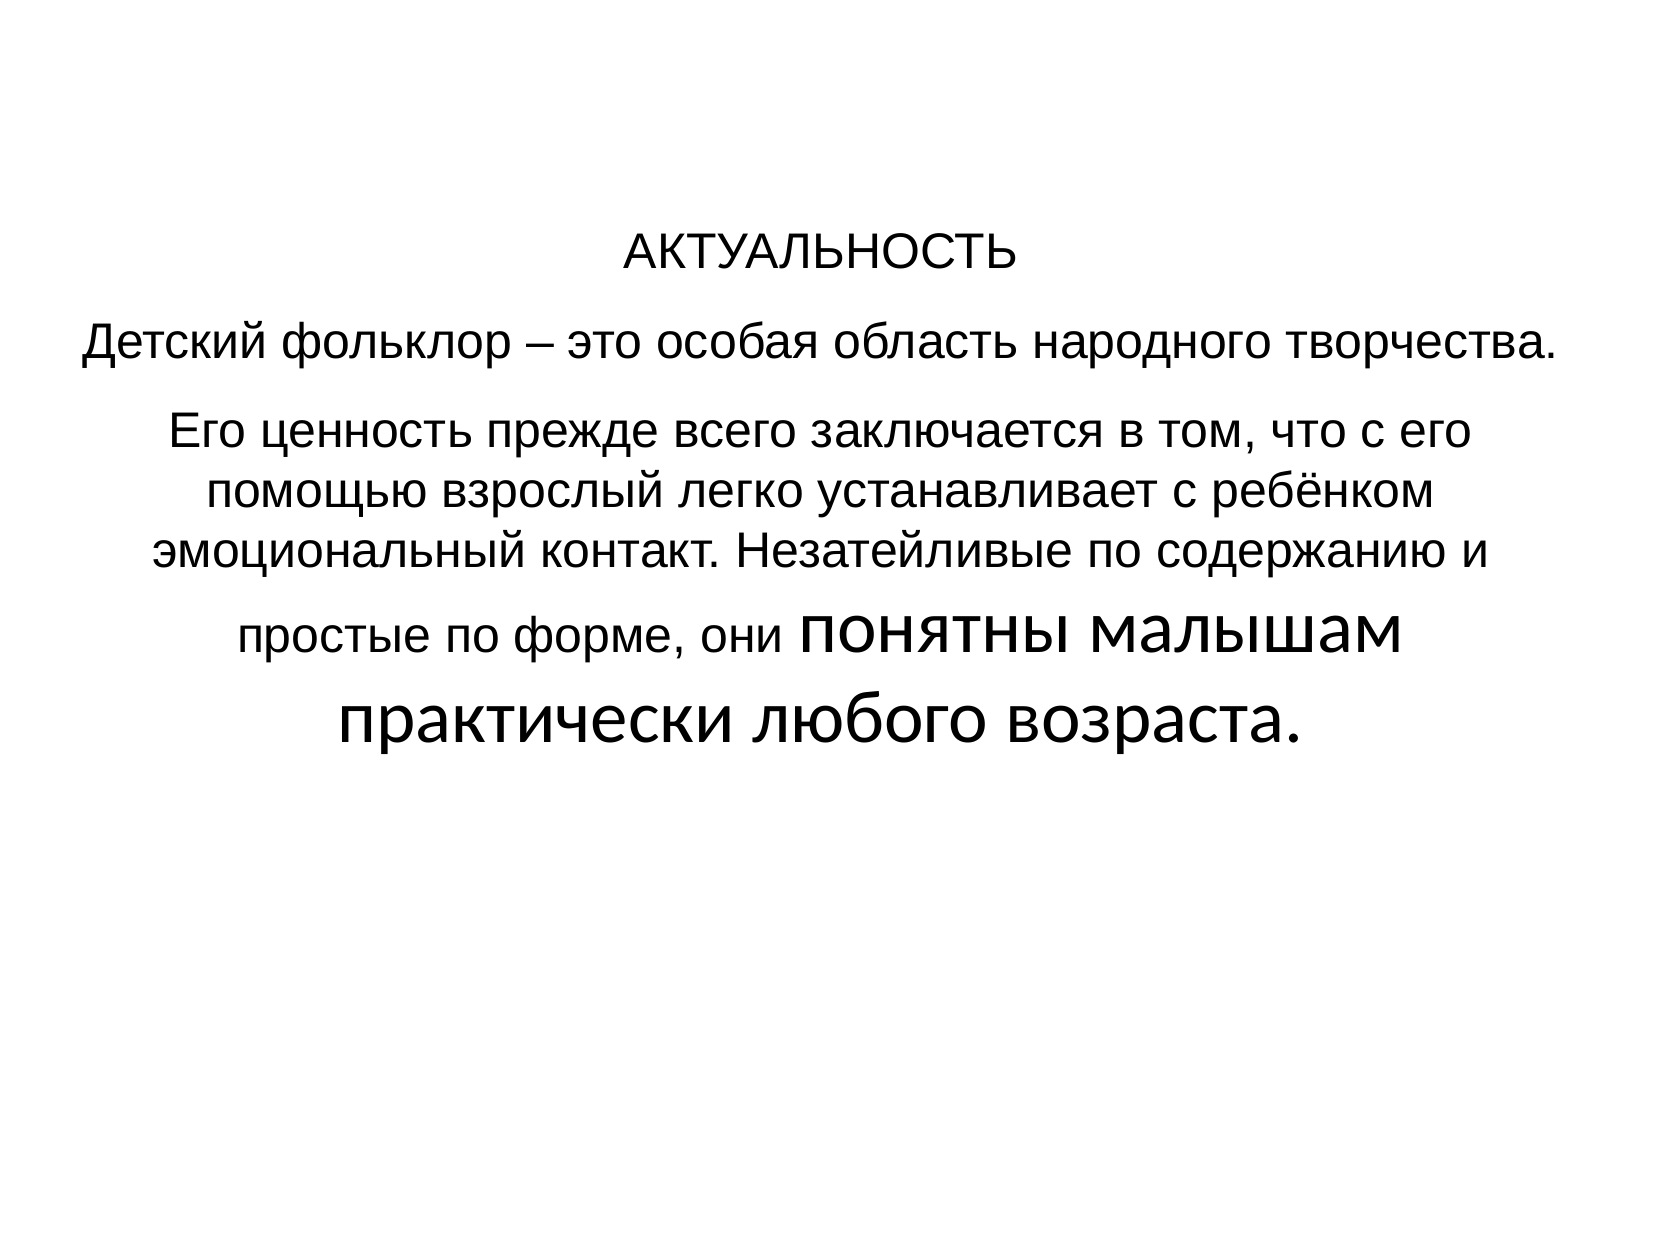

# АКТУАЛЬНОСТЬ
Детский фольклор – это особая область народного творчества.
Его ценность прежде всего заключается в том, что с его помощью взрослый легко устанавливает с ребёнком эмоциональный контакт. Незатейливые по содержанию и простые по форме, они понятны малышам практически любого возраста.